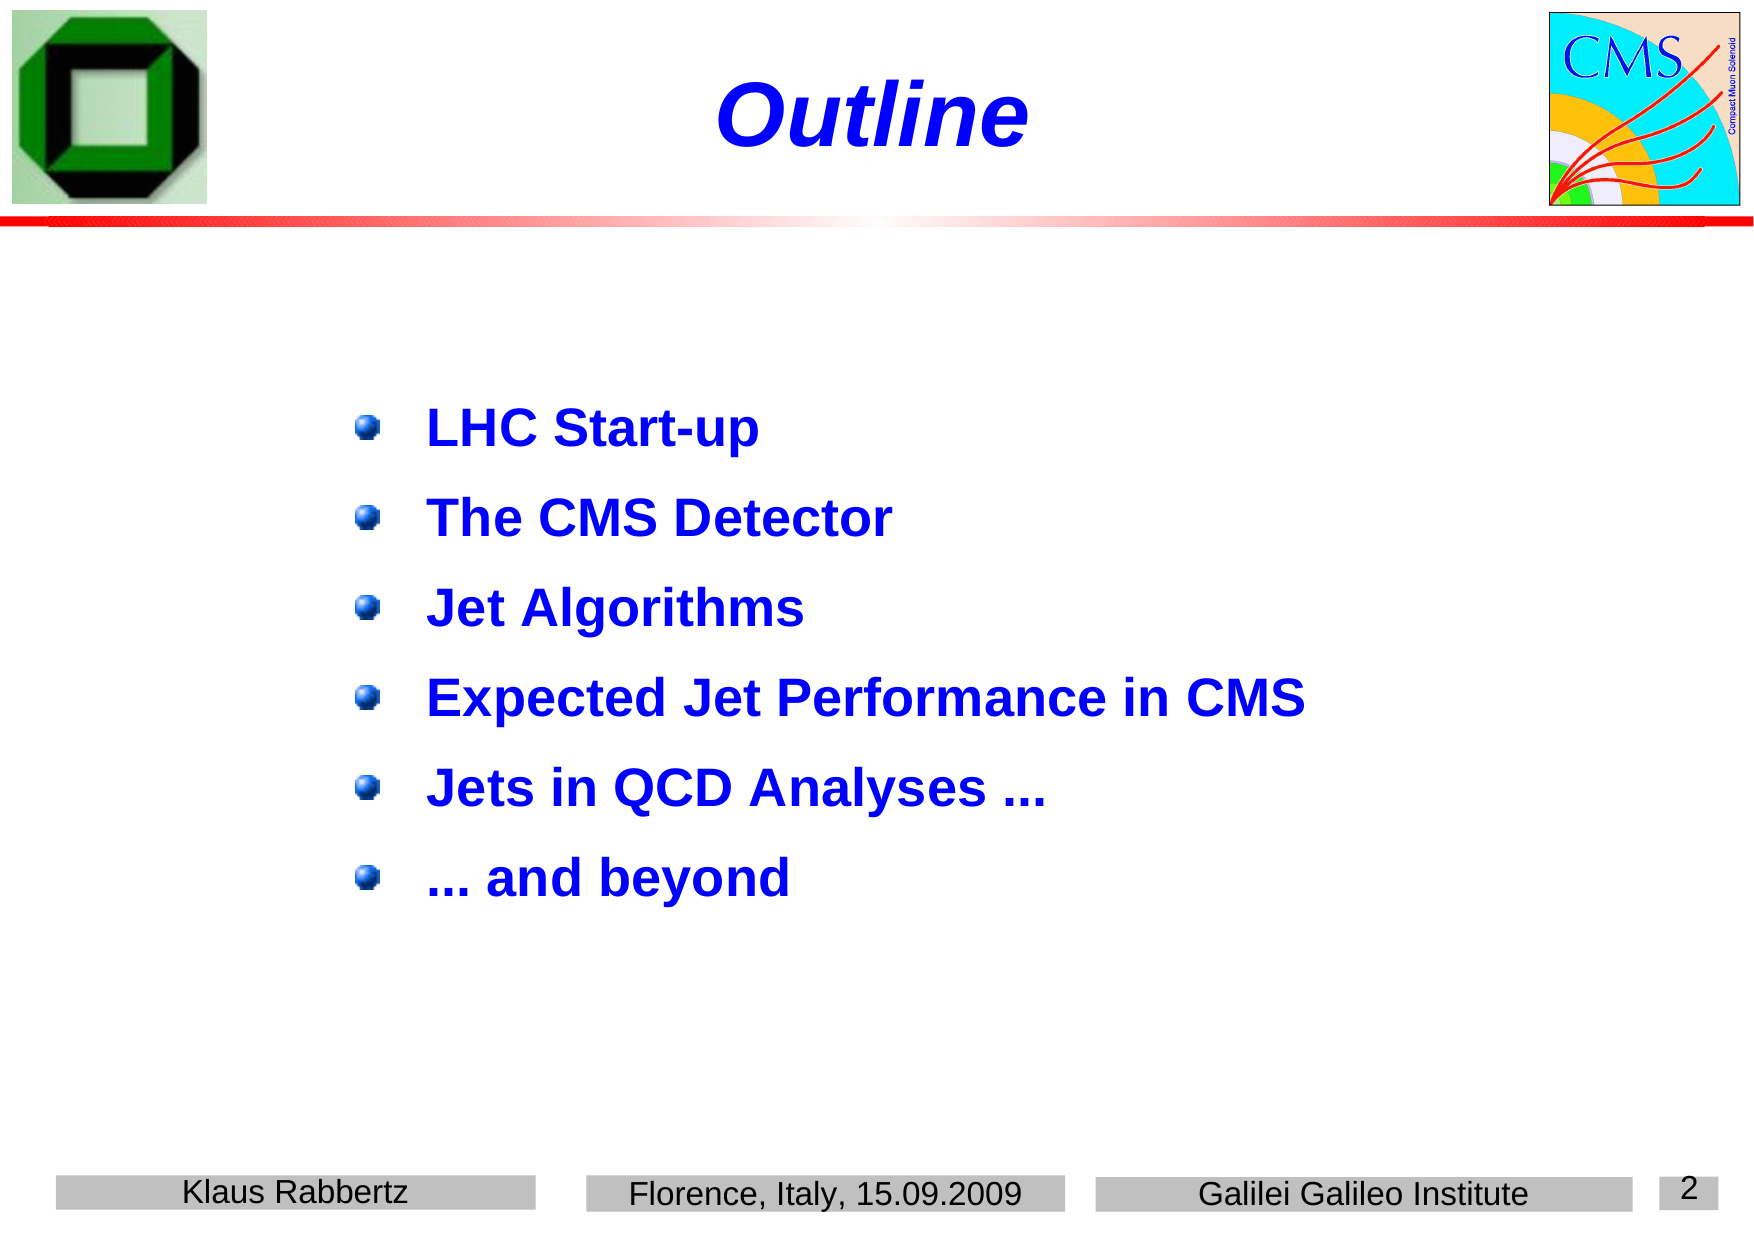

# Outline
LHC Start-up
The CMS Detector
Jet Algorithms
Expected Jet Performance in CMS
Jets in QCD Analyses ...
... and beyond